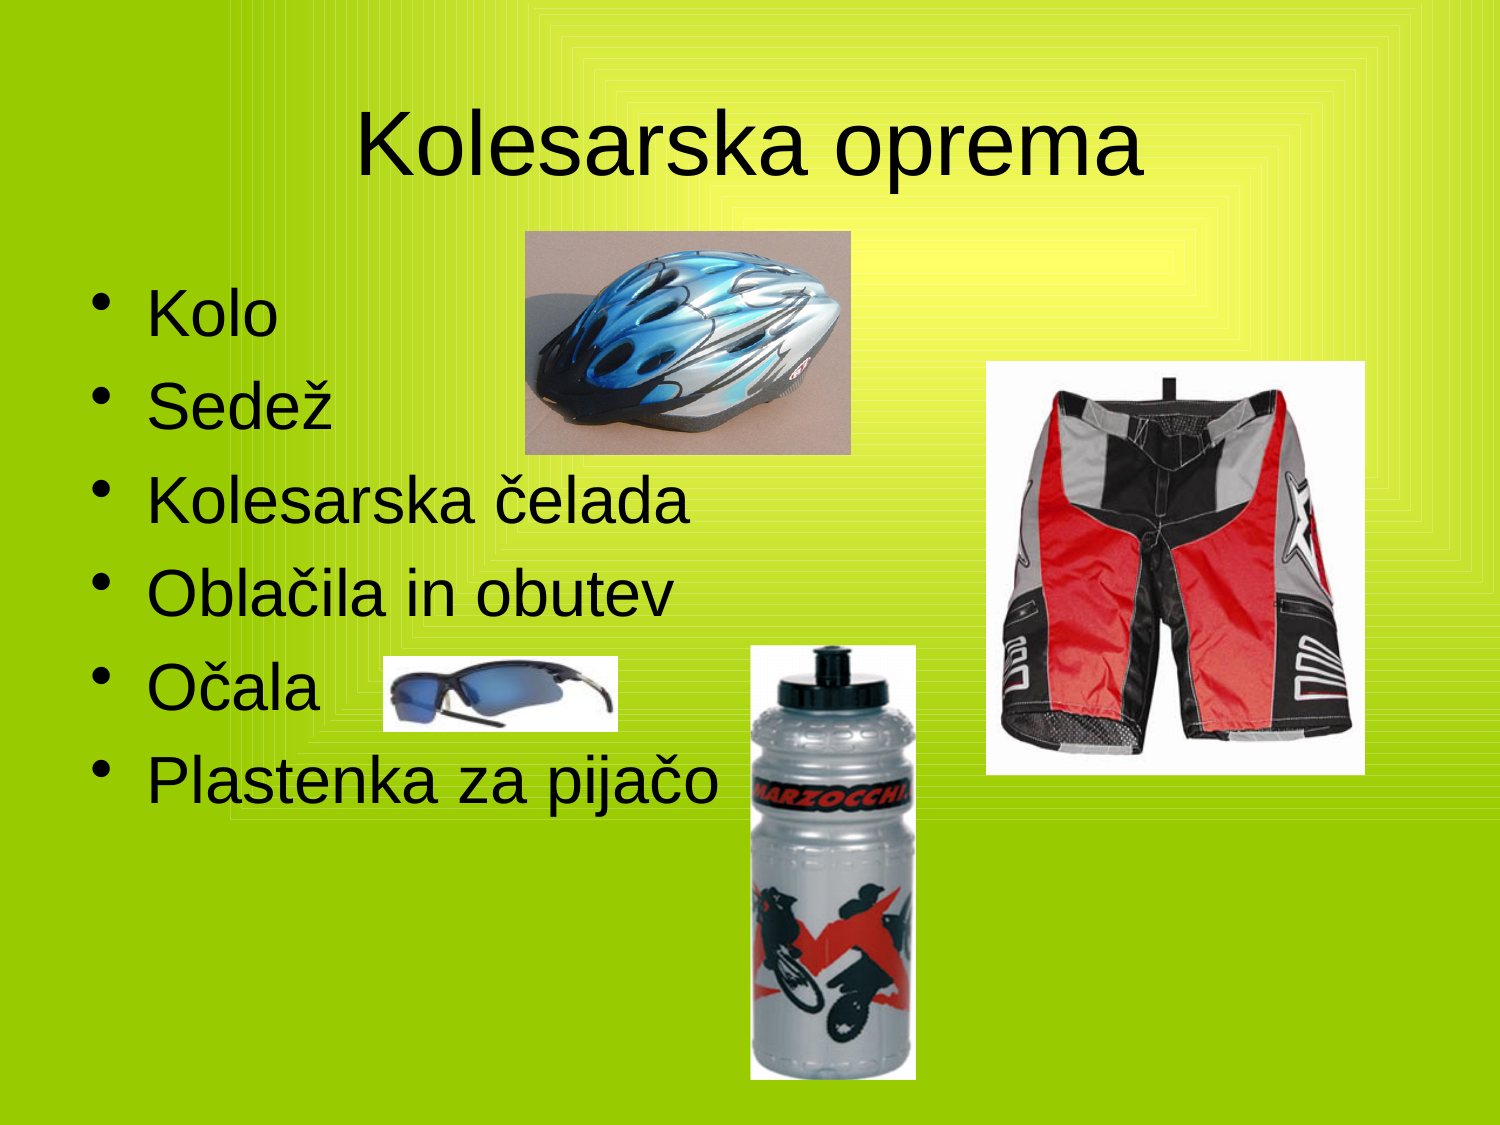

# Kolesarska oprema
Kolo
Sedež
Kolesarska čelada
Oblačila in obutev
Očala
Plastenka za pijačo